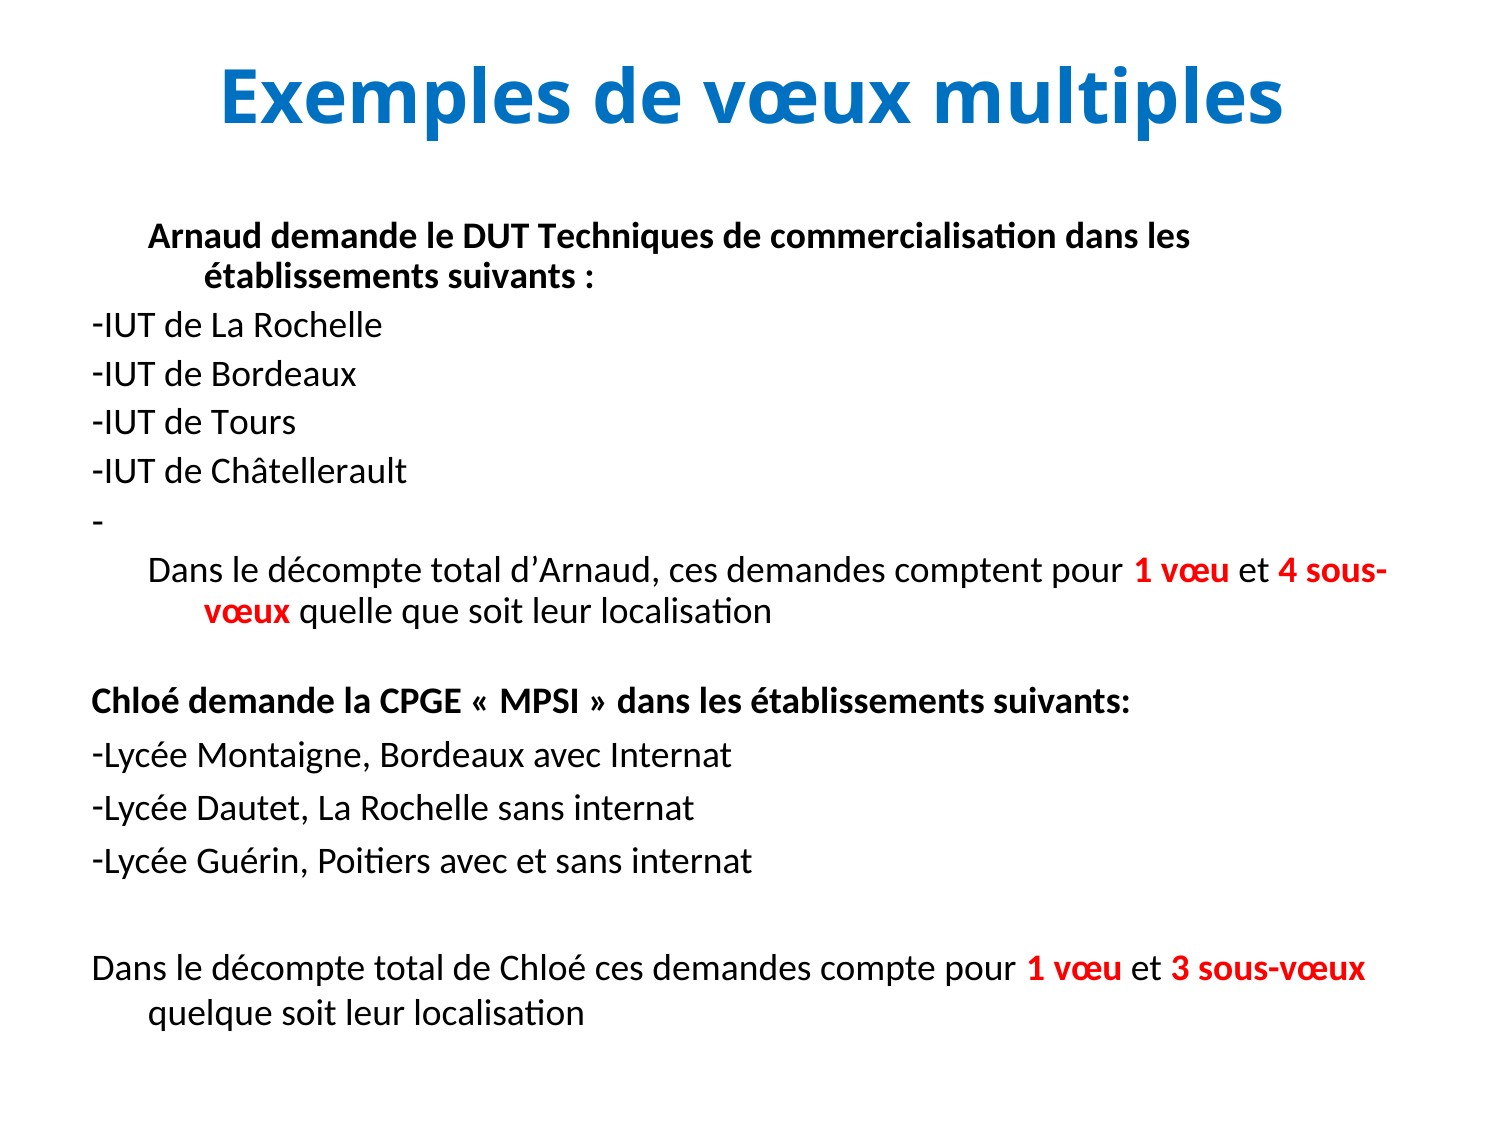

# Exemples de vœux multiples
Arnaud demande le DUT Techniques de commercialisation dans les établissements suivants :
IUT de La Rochelle
IUT de Bordeaux
IUT de Tours
IUT de Châtellerault
Dans le décompte total d’Arnaud, ces demandes comptent pour 1 vœu et 4 sous-vœux quelle que soit leur localisation
Chloé demande la CPGE « MPSI » dans les établissements suivants:
Lycée Montaigne, Bordeaux avec Internat
Lycée Dautet, La Rochelle sans internat
Lycée Guérin, Poitiers avec et sans internat
Dans le décompte total de Chloé ces demandes compte pour 1 vœu et 3 sous-vœux quelque soit leur localisation